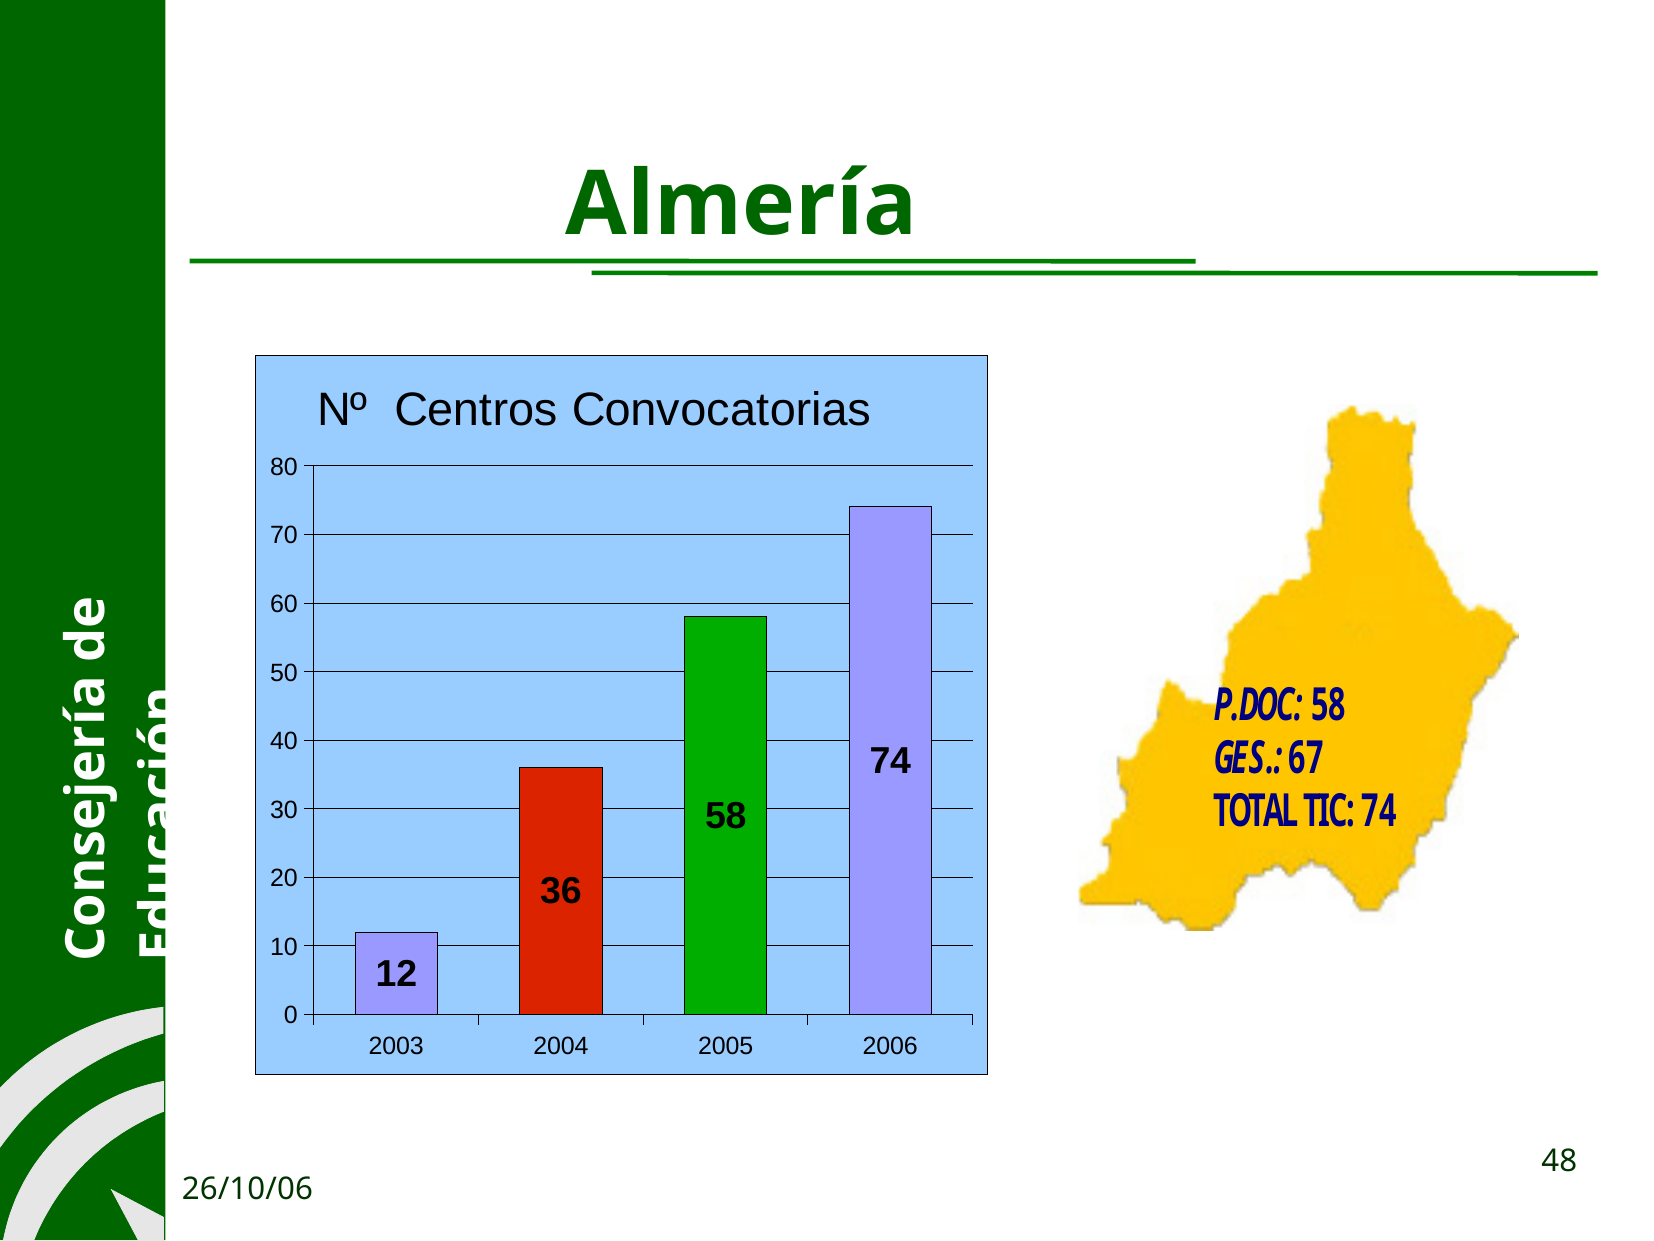

# Almería
### Chart: Nº Centros Convocatorias
| Category | Columna 1 | | |
|---|---|---|---|
| 2003 | 12.0 | None | None |
| 2004 | 36.0 | None | None |
| 2005 | 58.0 | None | None |
| 2006 | 74.0 | None | None |
48